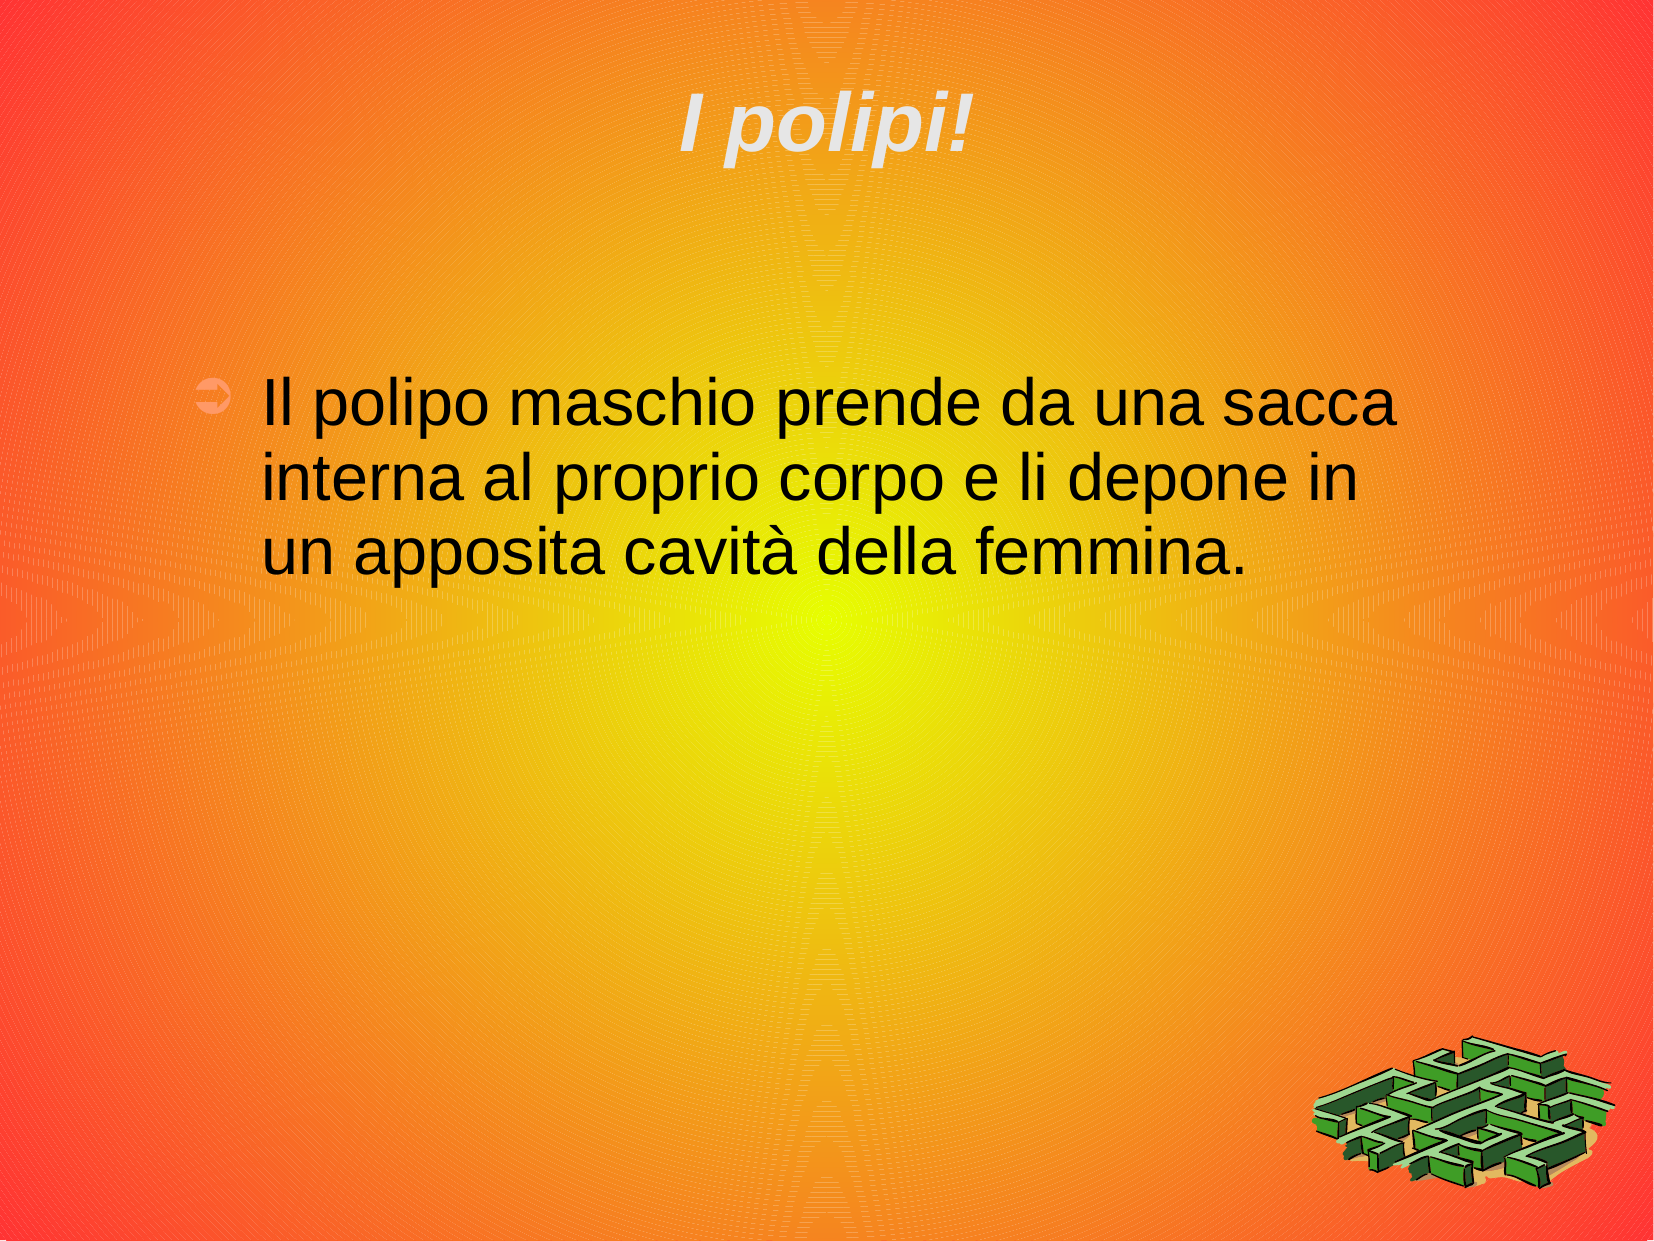

# I polipi!
Il polipo maschio prende da una sacca interna al proprio corpo e li depone in un apposita cavità della femmina.